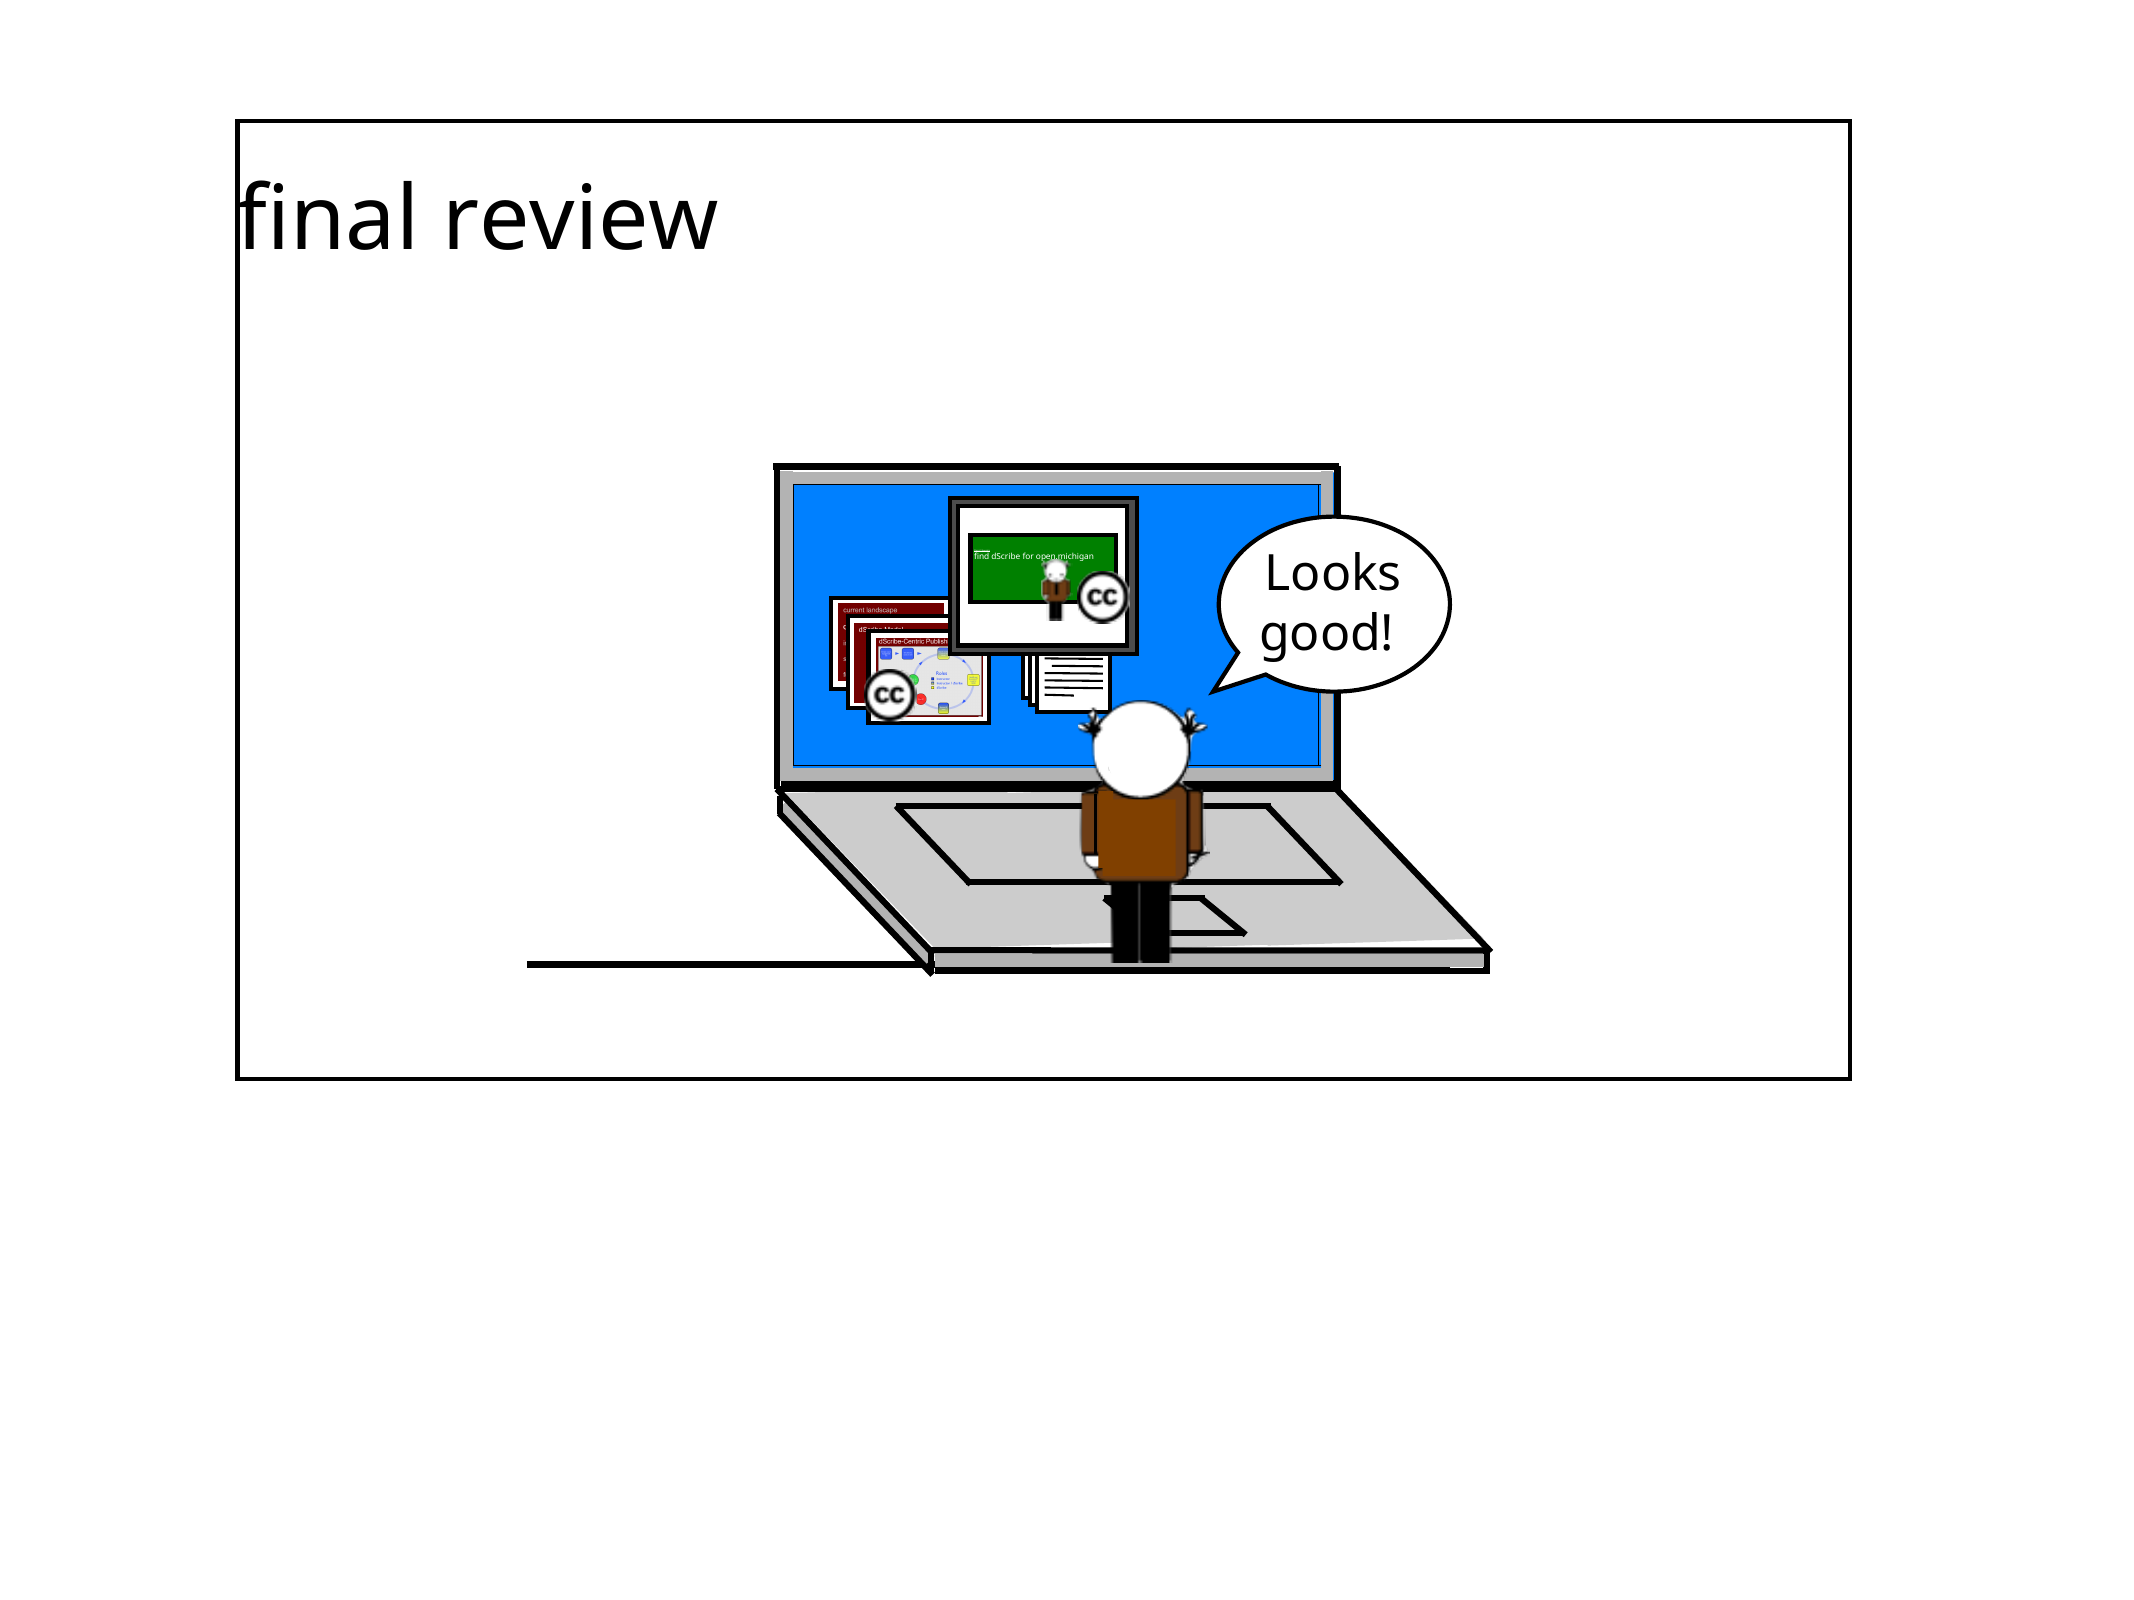

final review
Class #1 Agenda:
find dScribe for open.michigan
Looks
good!